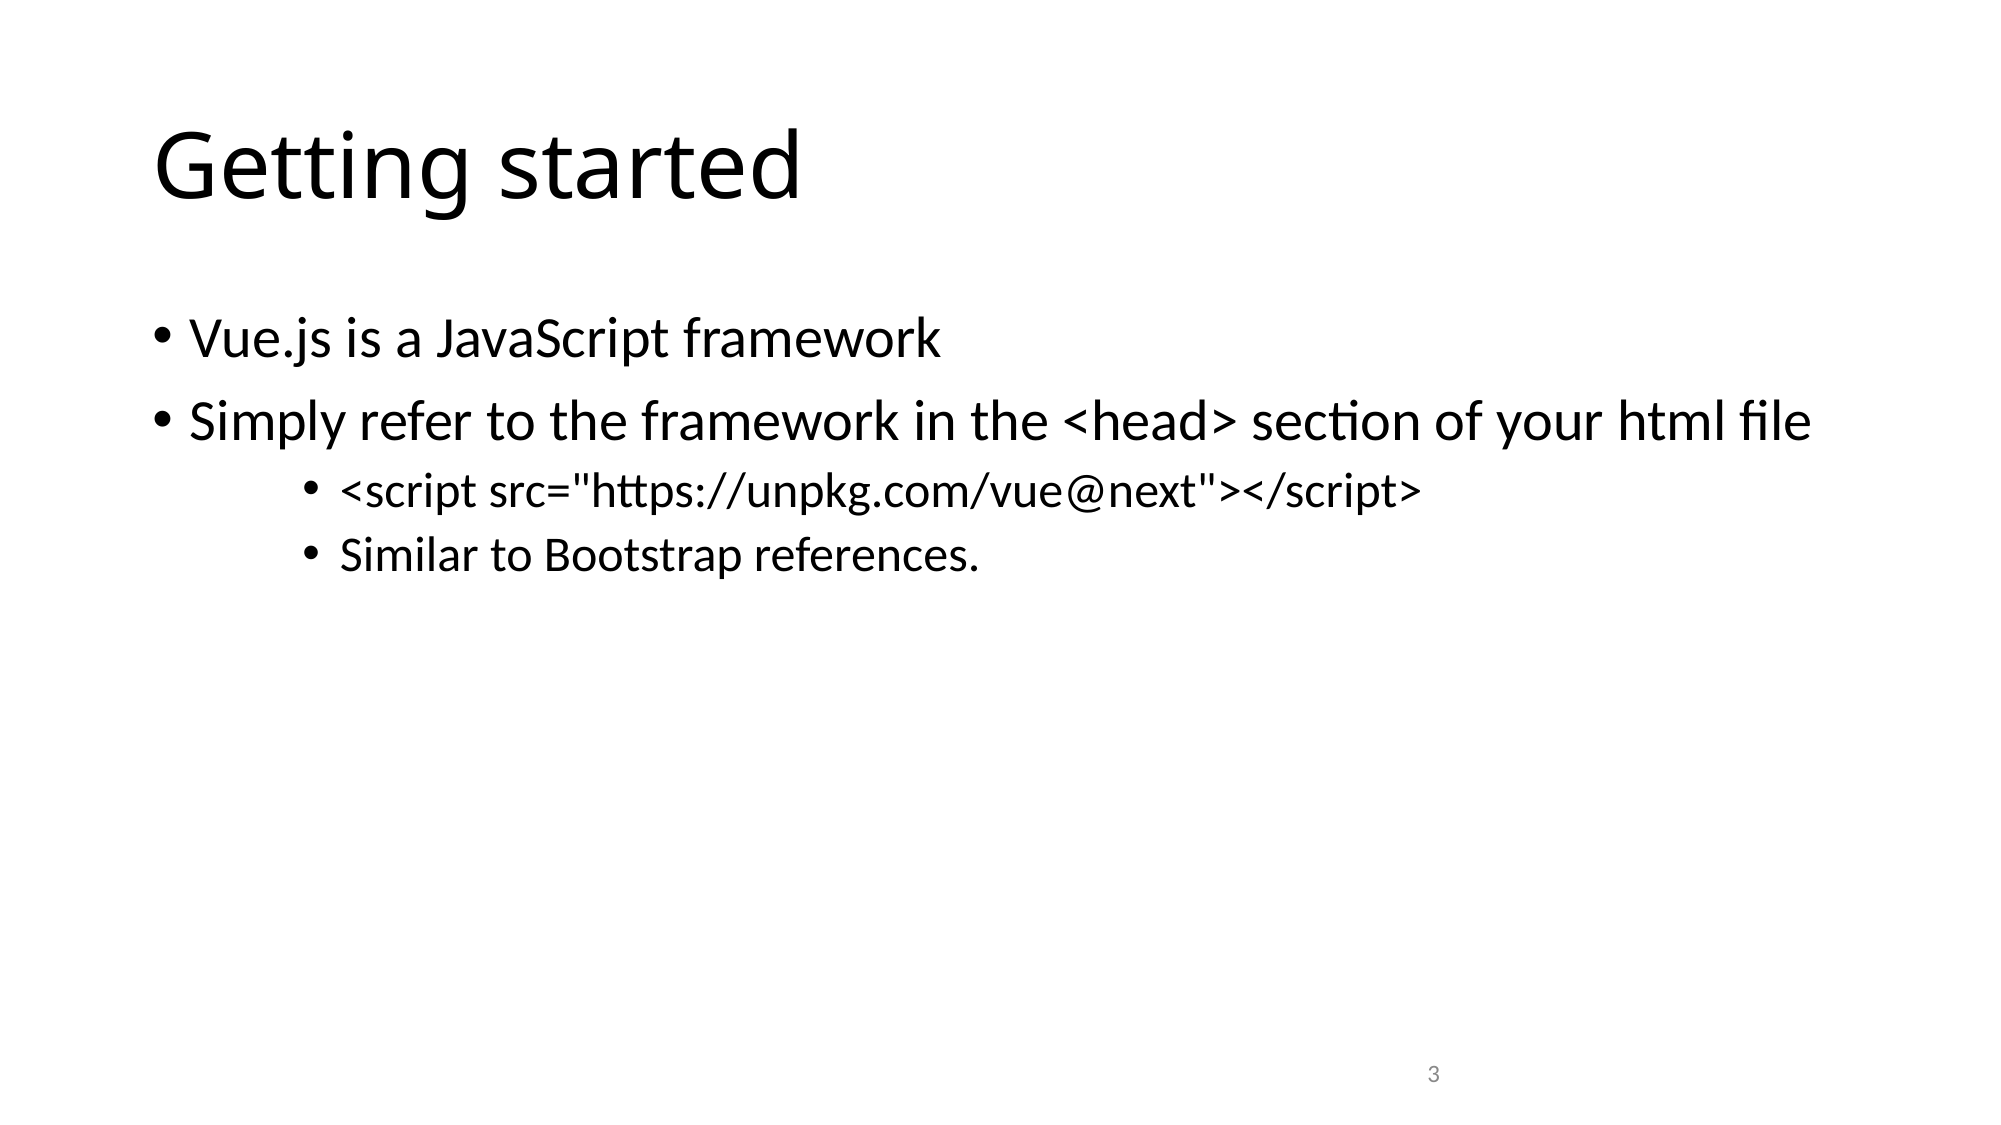

# Getting started
Vue.js is a JavaScript framework
Simply refer to the framework in the <head> section of your html file
<script src="https://unpkg.com/vue@next"></script>
Similar to Bootstrap references.
3